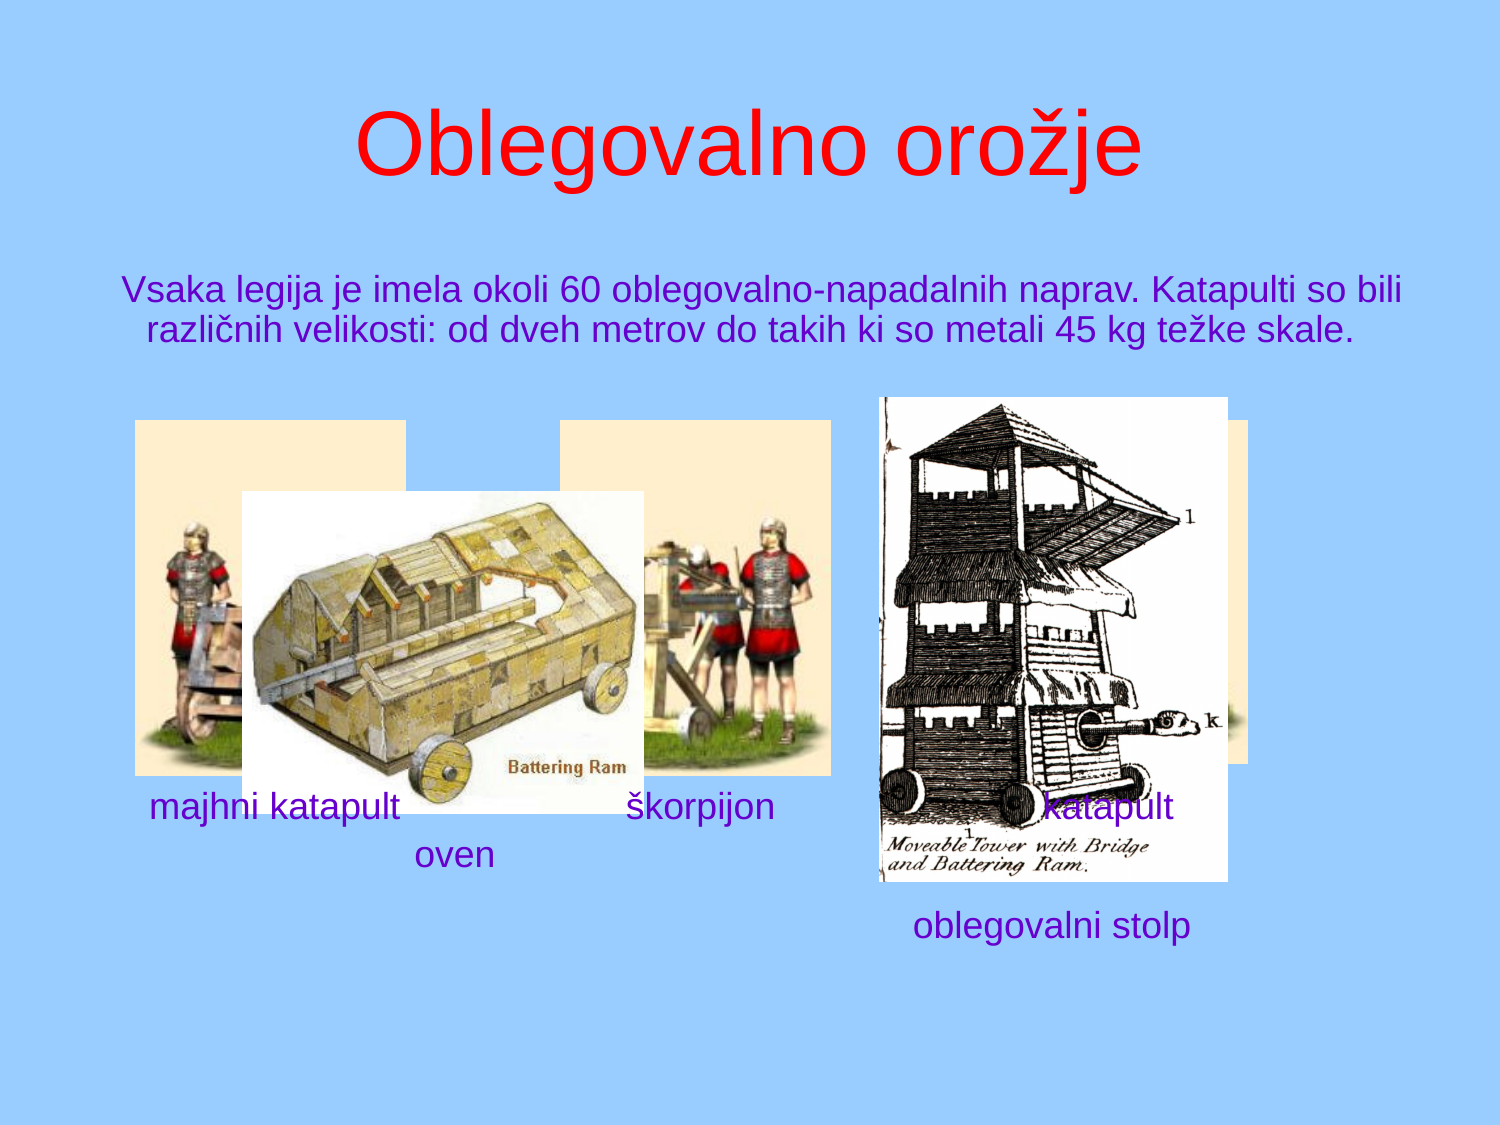

# Oblegovalno orožje
 Vsaka legija je imela okoli 60 oblegovalno-napadalnih naprav. Katapulti so bili različnih velikosti: od dveh metrov do takih ki so metali 45 kg težke skale.
 majhni katapult
 škorpijon
 katapult
 oven
 oblegovalni stolp